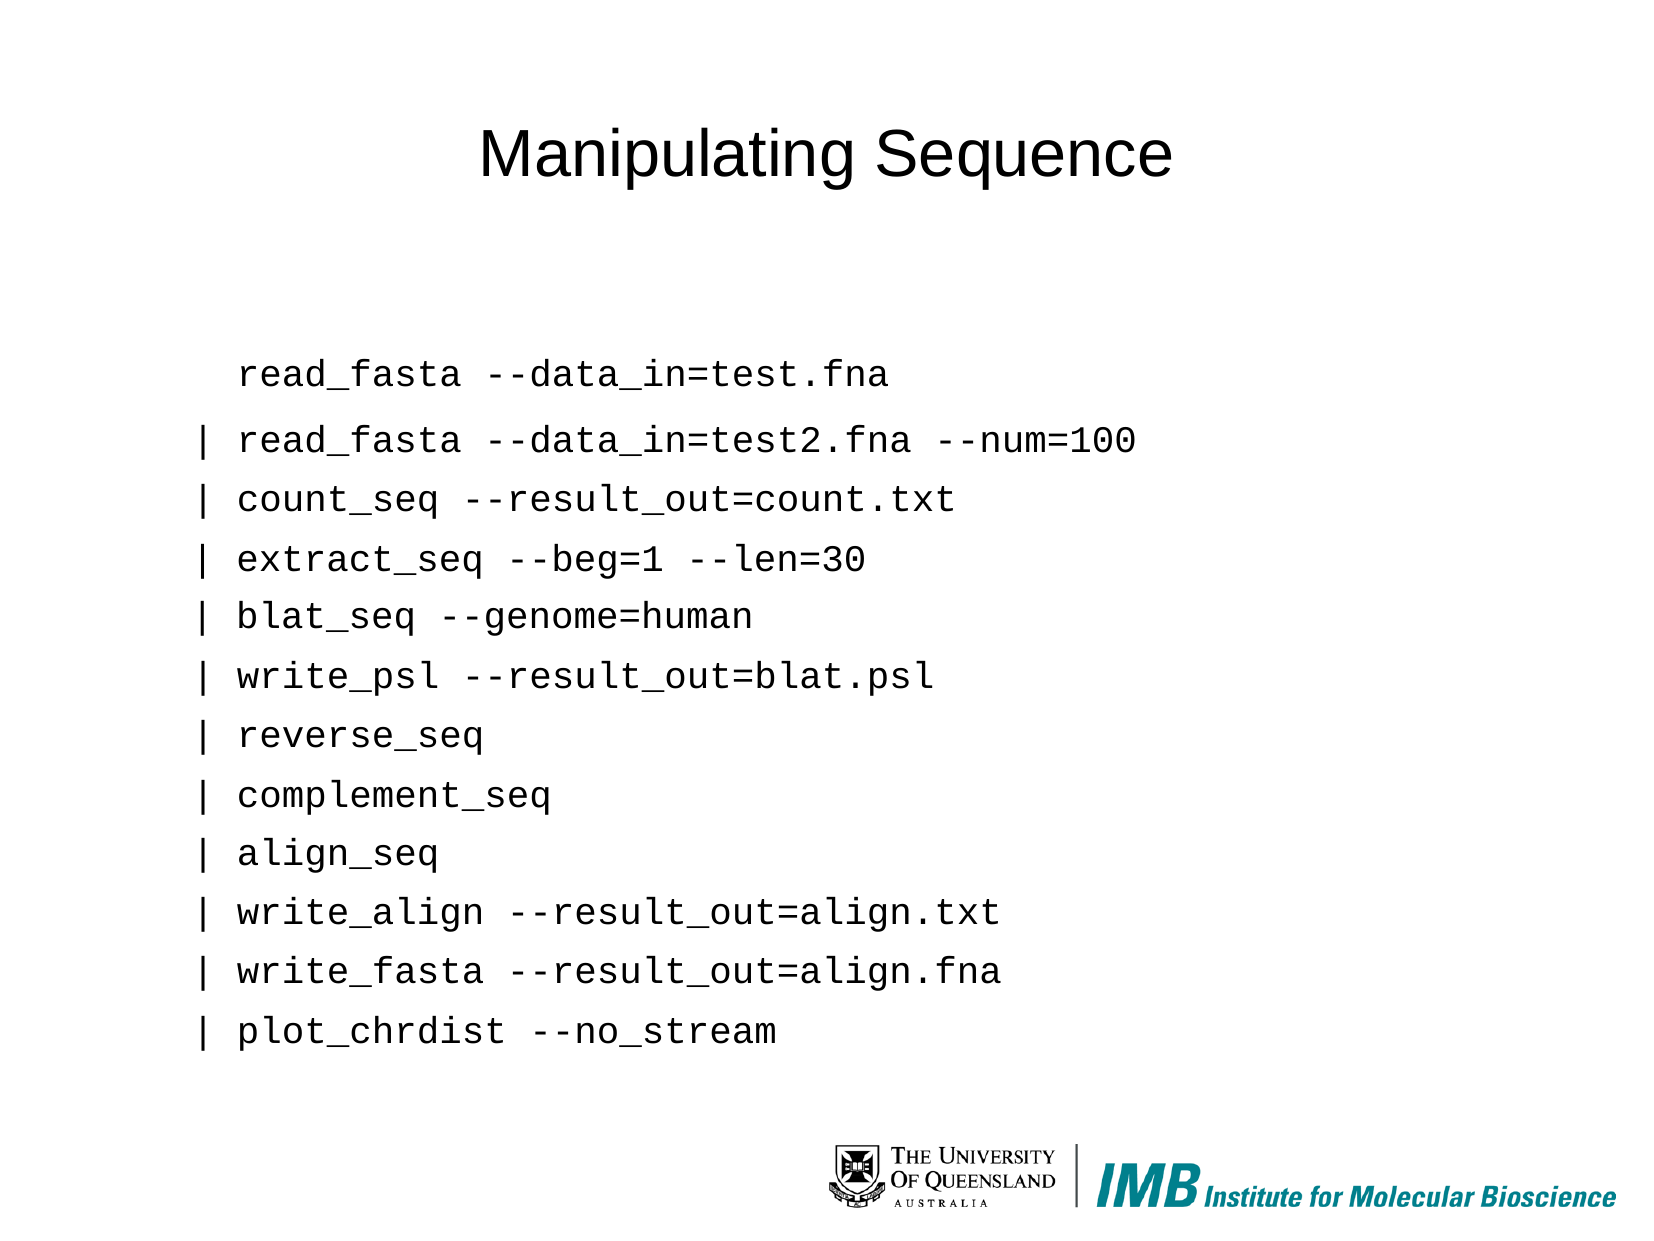

# Manipulating Sequence
 read_fasta --data_in=test.fna
| read_fasta --data_in=test2.fna --num=100
| count_seq --result_out=count.txt
| extract_seq --beg=1 --len=30
| blat_seq --genome=human
| write_psl --result_out=blat.psl
| reverse_seq
| complement_seq
| align_seq
| write_align --result_out=align.txt
| write_fasta --result_out=align.fna
| plot_chrdist --no_stream